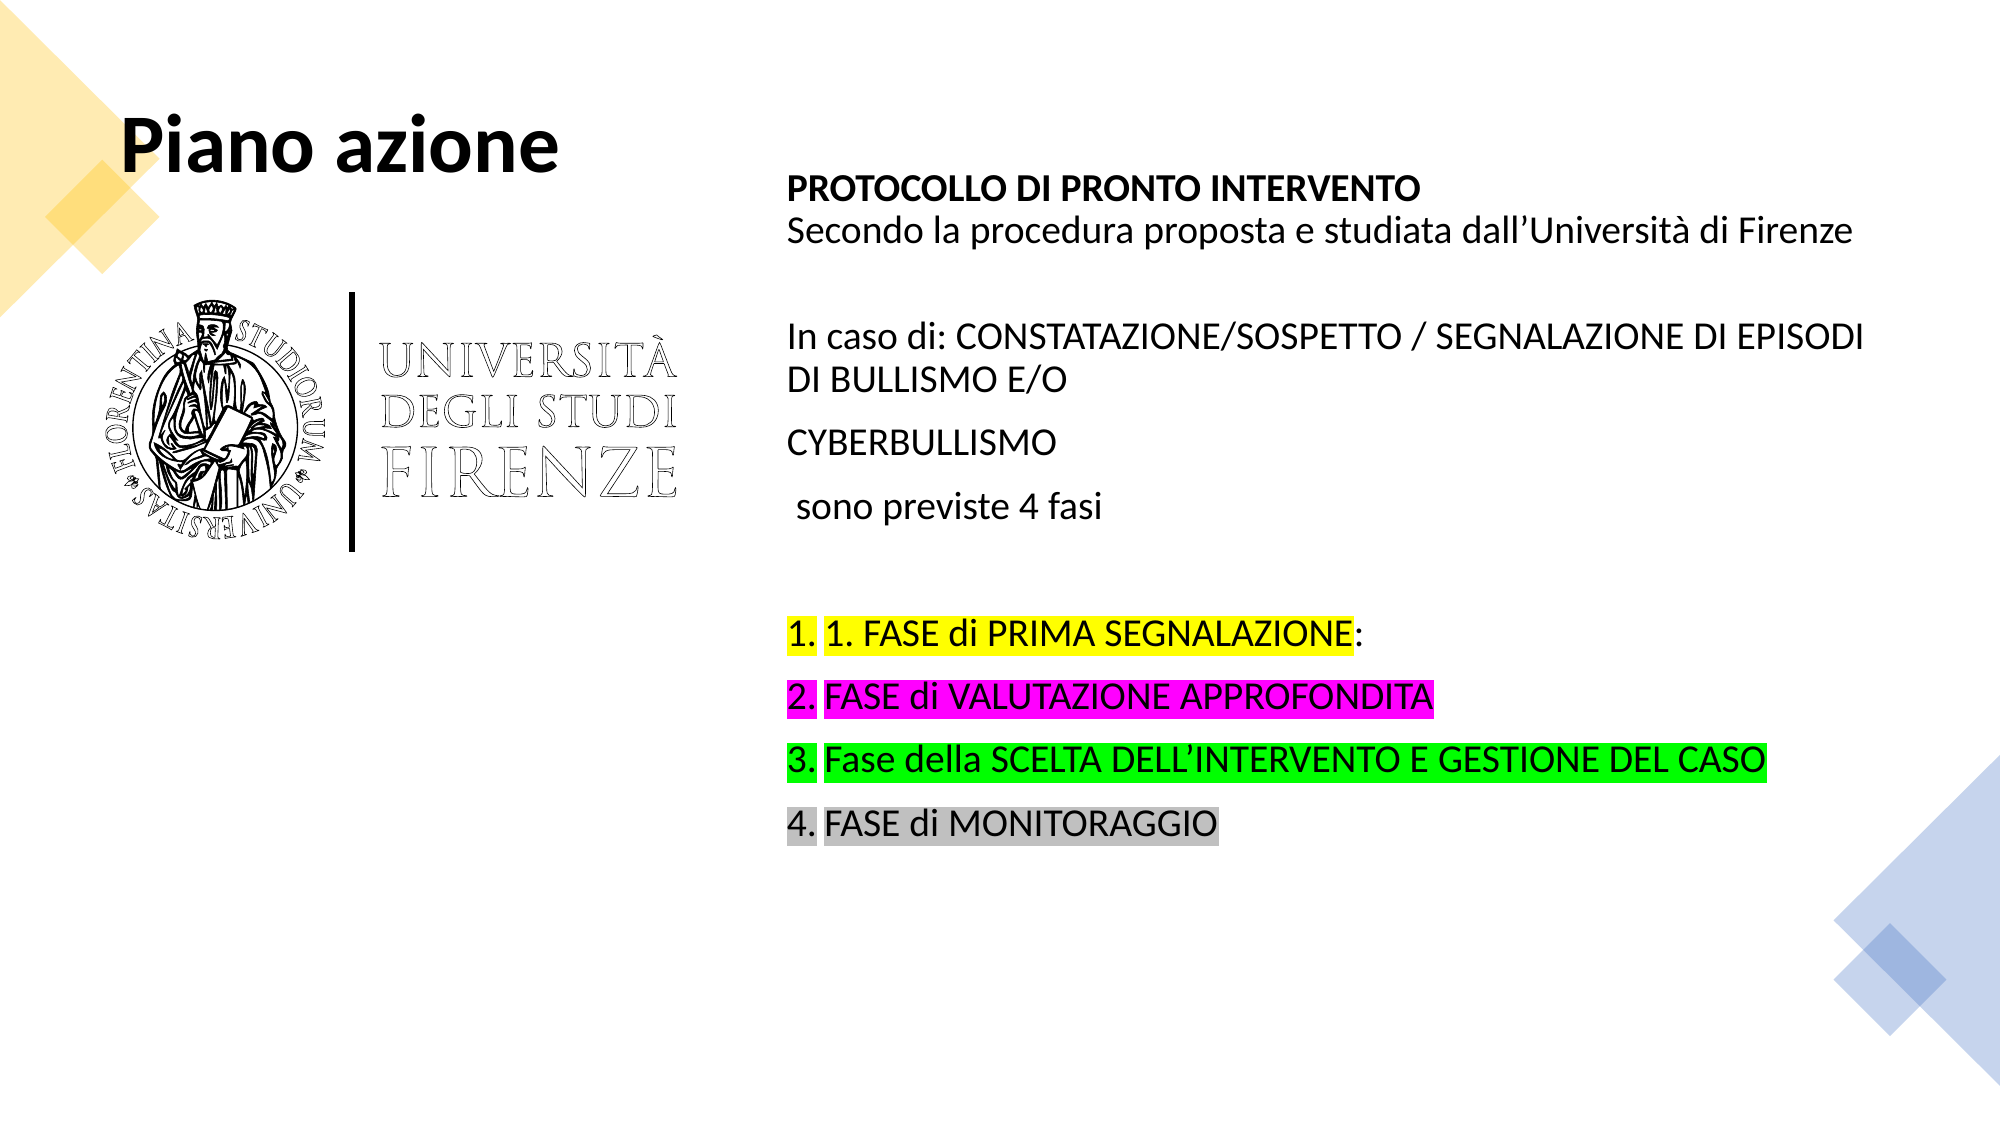

# Piano azione
PROTOCOLLO DI PRONTO INTERVENTO
Secondo la procedura proposta e studiata dall’Università di Firenze
In caso di: CONSTATAZIONE/SOSPETTO / SEGNALAZIONE DI EPISODI DI BULLISMO E/O
CYBERBULLISMO
 sono previste 4 fasi
1. FASE di PRIMA SEGNALAZIONE:
FASE di VALUTAZIONE APPROFONDITA
Fase della SCELTA DELL’INTERVENTO E GESTIONE DEL CASO
FASE di MONITORAGGIO